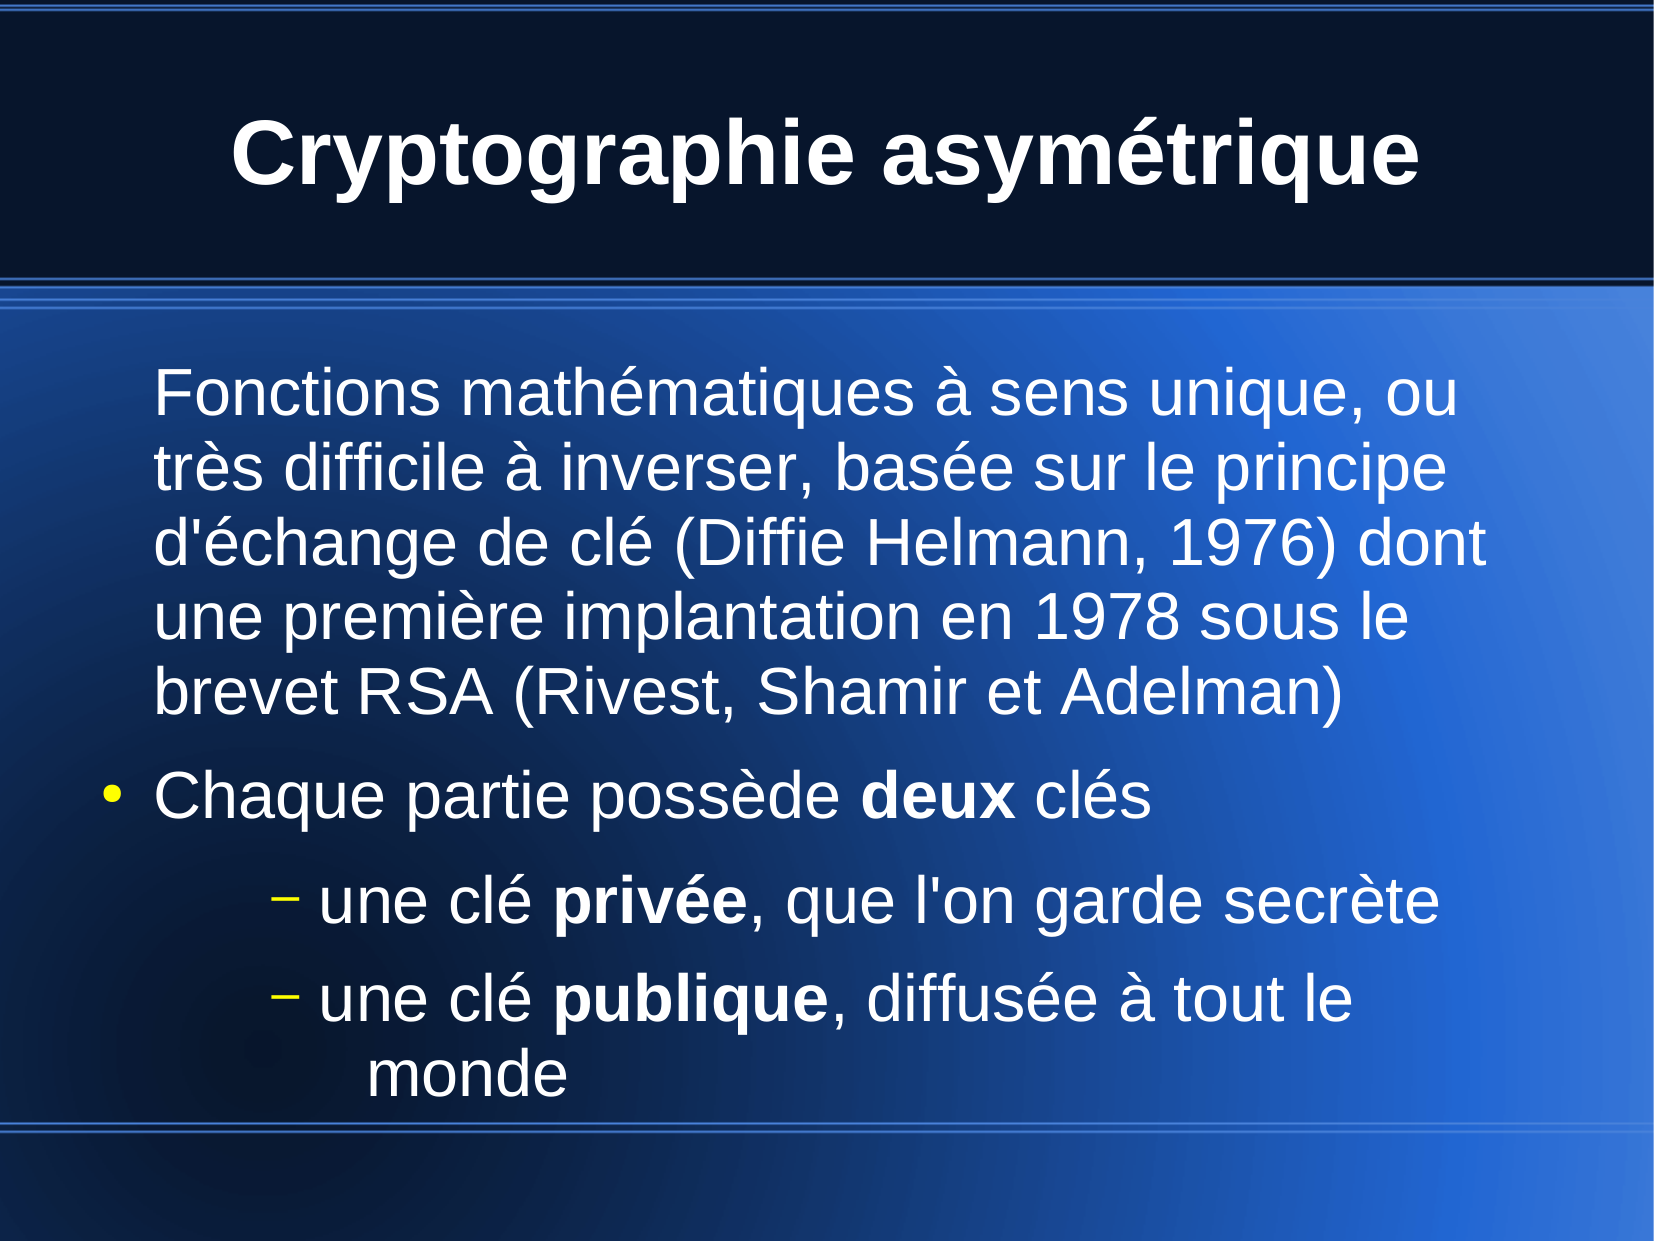

# Cryptographie asymétrique
Fonctions mathématiques à sens unique, ou très difficile à inverser, basée sur le principe d'échange de clé (Diffie Helmann, 1976) dont une première implantation en 1978 sous le brevet RSA (Rivest, Shamir et Adelman)
Chaque partie possède deux clés
une clé privée, que l'on garde secrète
une clé publique, diffusée à tout le monde